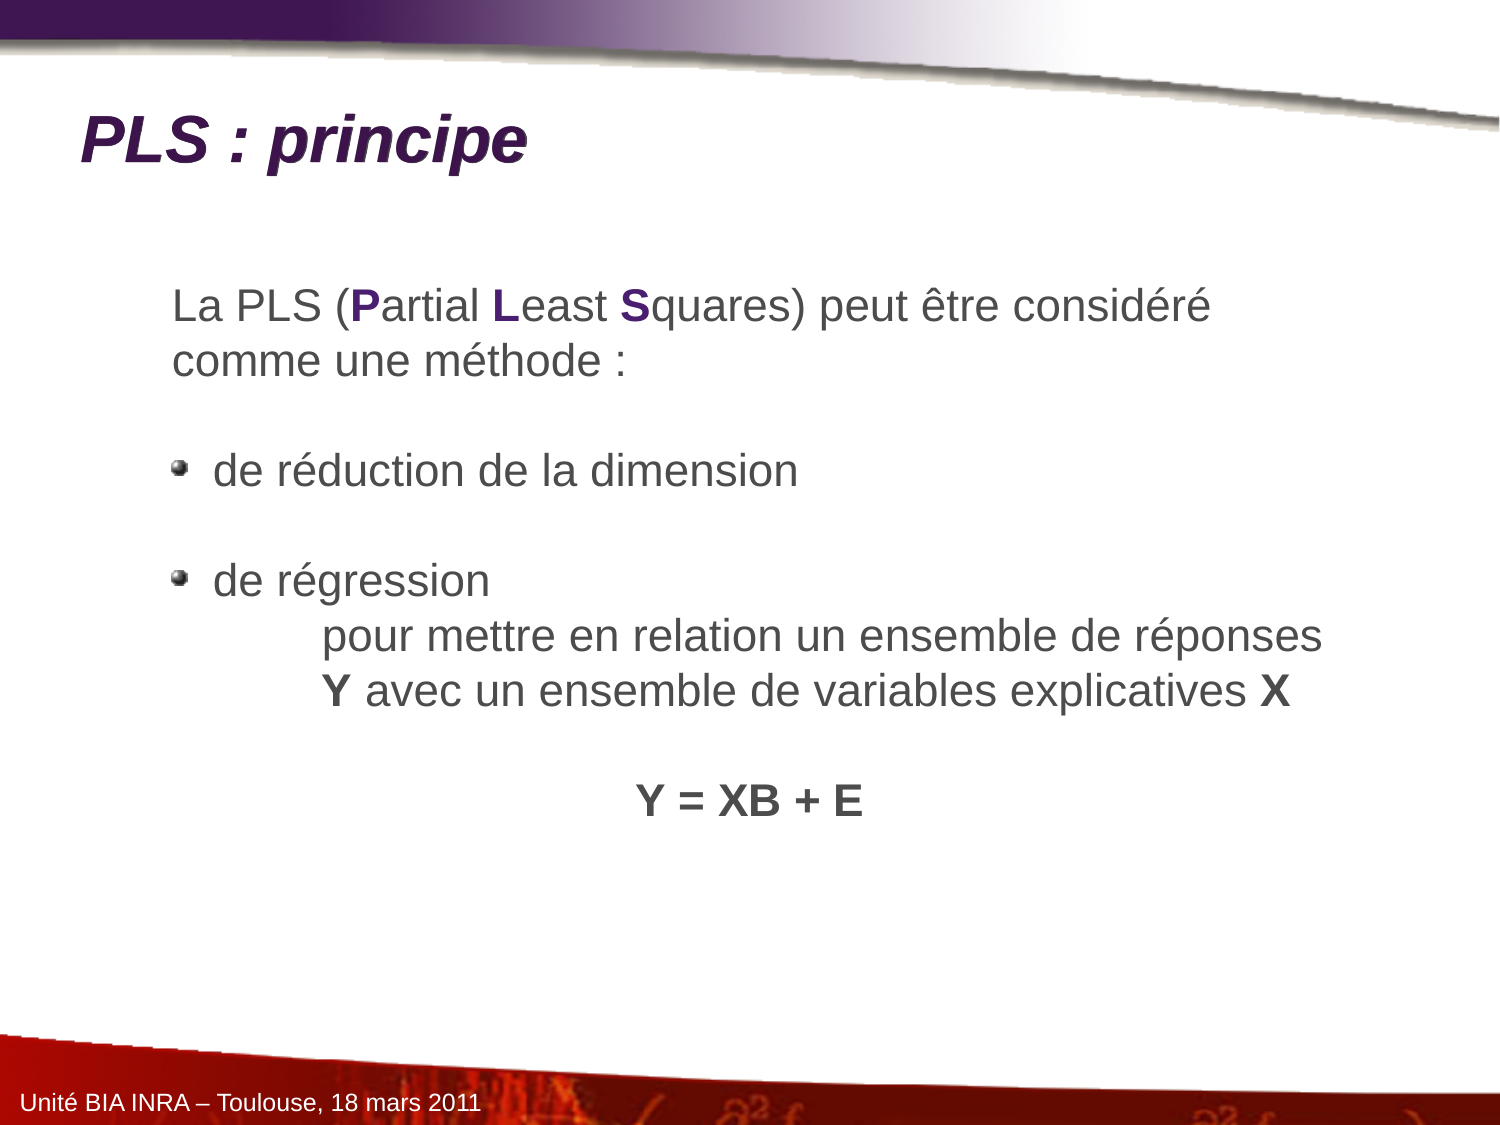

# PLS : principe
La PLS (Partial Least Squares) peut être considéré comme une méthode :
 de réduction de la dimension
 de régression
	pour mettre en relation un ensemble de réponses 	Y avec un ensemble de variables explicatives X
Y = XB + E